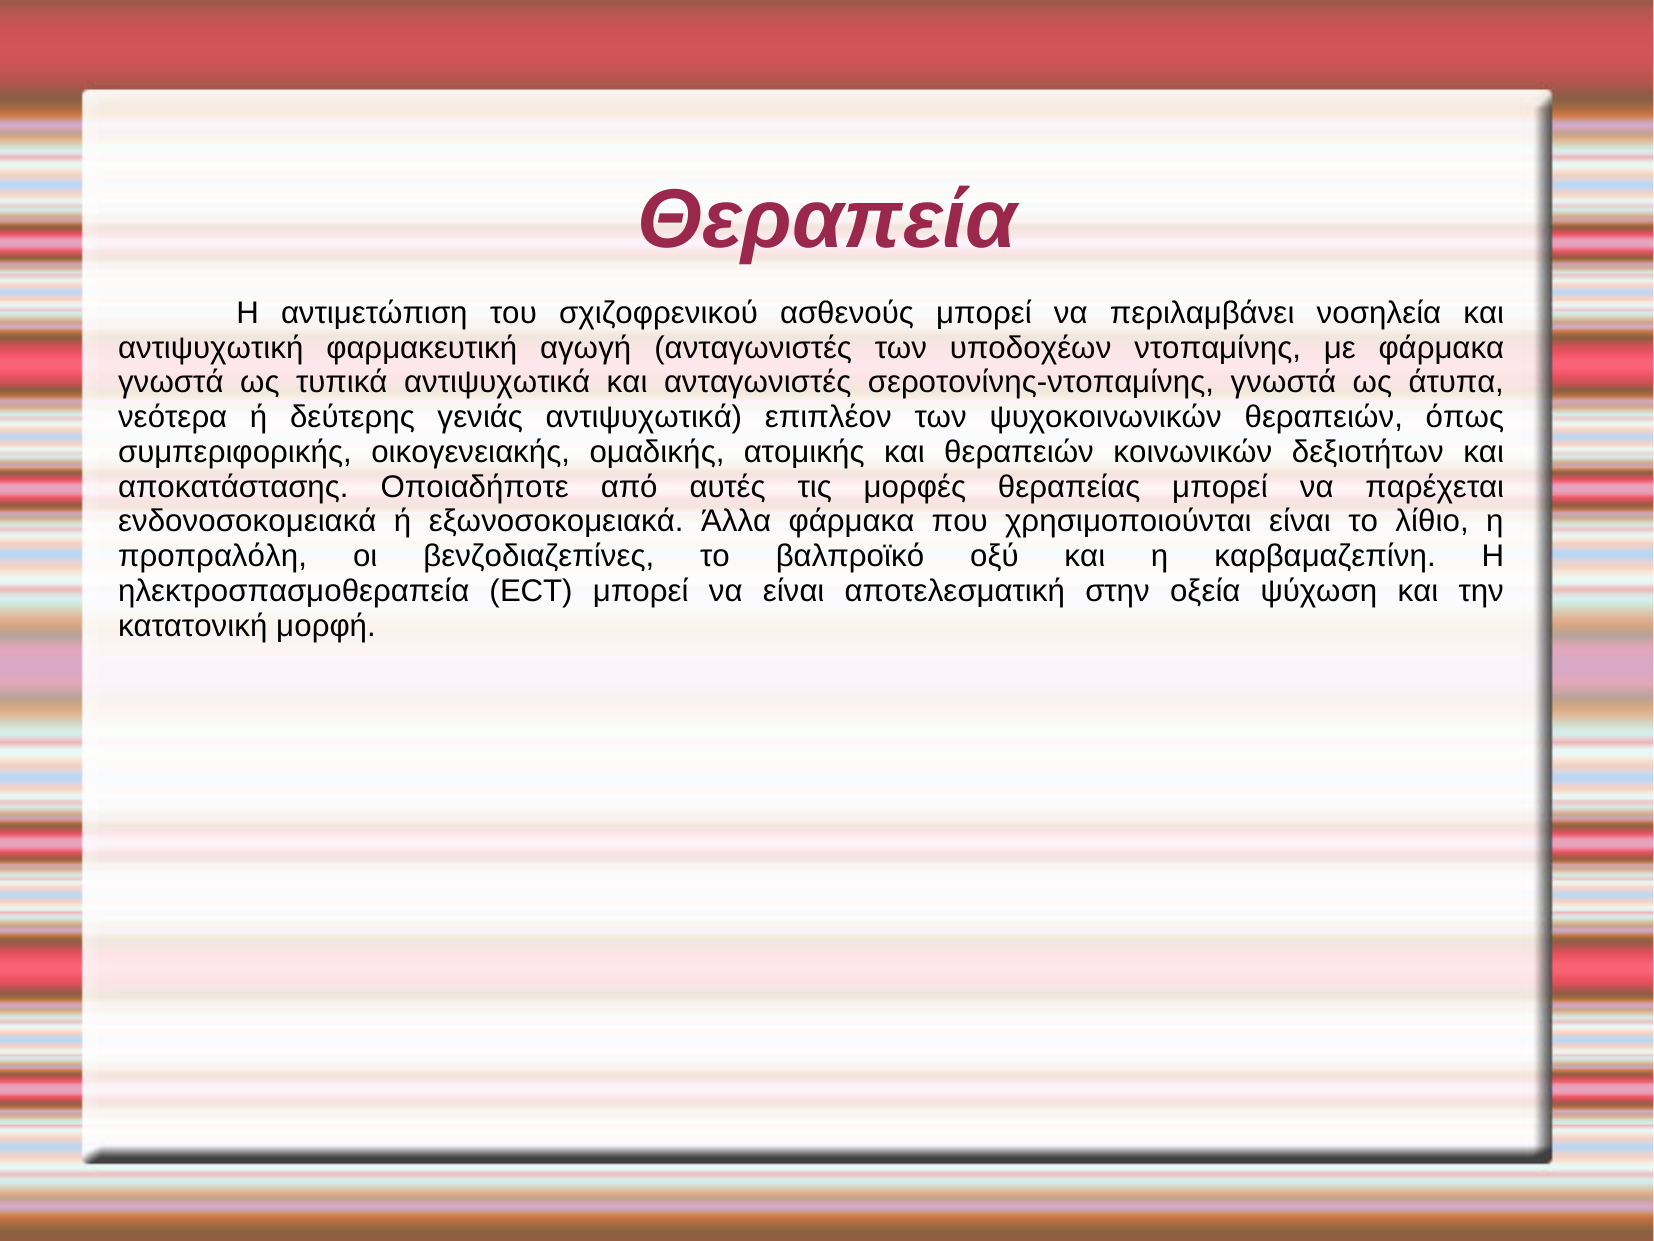

.
# Θεραπεία
	Η αντιμετώπιση του σχιζοφρενικού ασθενούς μπορεί να περιλαμβάνει νοσηλεία και αντιψυχωτική φαρμακευτική αγωγή (ανταγωνιστές των υποδοχέων ντοπαμίνης, με φάρμακα γνωστά ως τυπικά αντιψυχωτικά και ανταγωνιστές σεροτονίνης-ντοπαμίνης, γνωστά ως άτυπα, νεότερα ή δεύτερης γενιάς αντιψυχωτικά) επιπλέον των ψυχοκοινωνικών θεραπειών, όπως συμπεριφορικής, οικογενειακής, ομαδικής, ατομικής και θεραπειών κοινωνικών δεξιοτήτων και αποκατάστασης. Οποιαδήποτε από αυτές τις μορφές θεραπείας μπορεί να παρέχεται ενδονοσοκομειακά ή εξωνοσοκομειακά. Άλλα φάρμακα που χρησιμοποιούνται είναι το λίθιο, η προπραλόλη, οι βενζοδιαζεπίνες, το βαλπροϊκό οξύ και η καρβαμαζεπίνη. Η ηλεκτροσπασμοθεραπεία (ECT) μπορεί να είναι αποτελεσματική στην οξεία ψύχωση και την κατατονική μορφή.